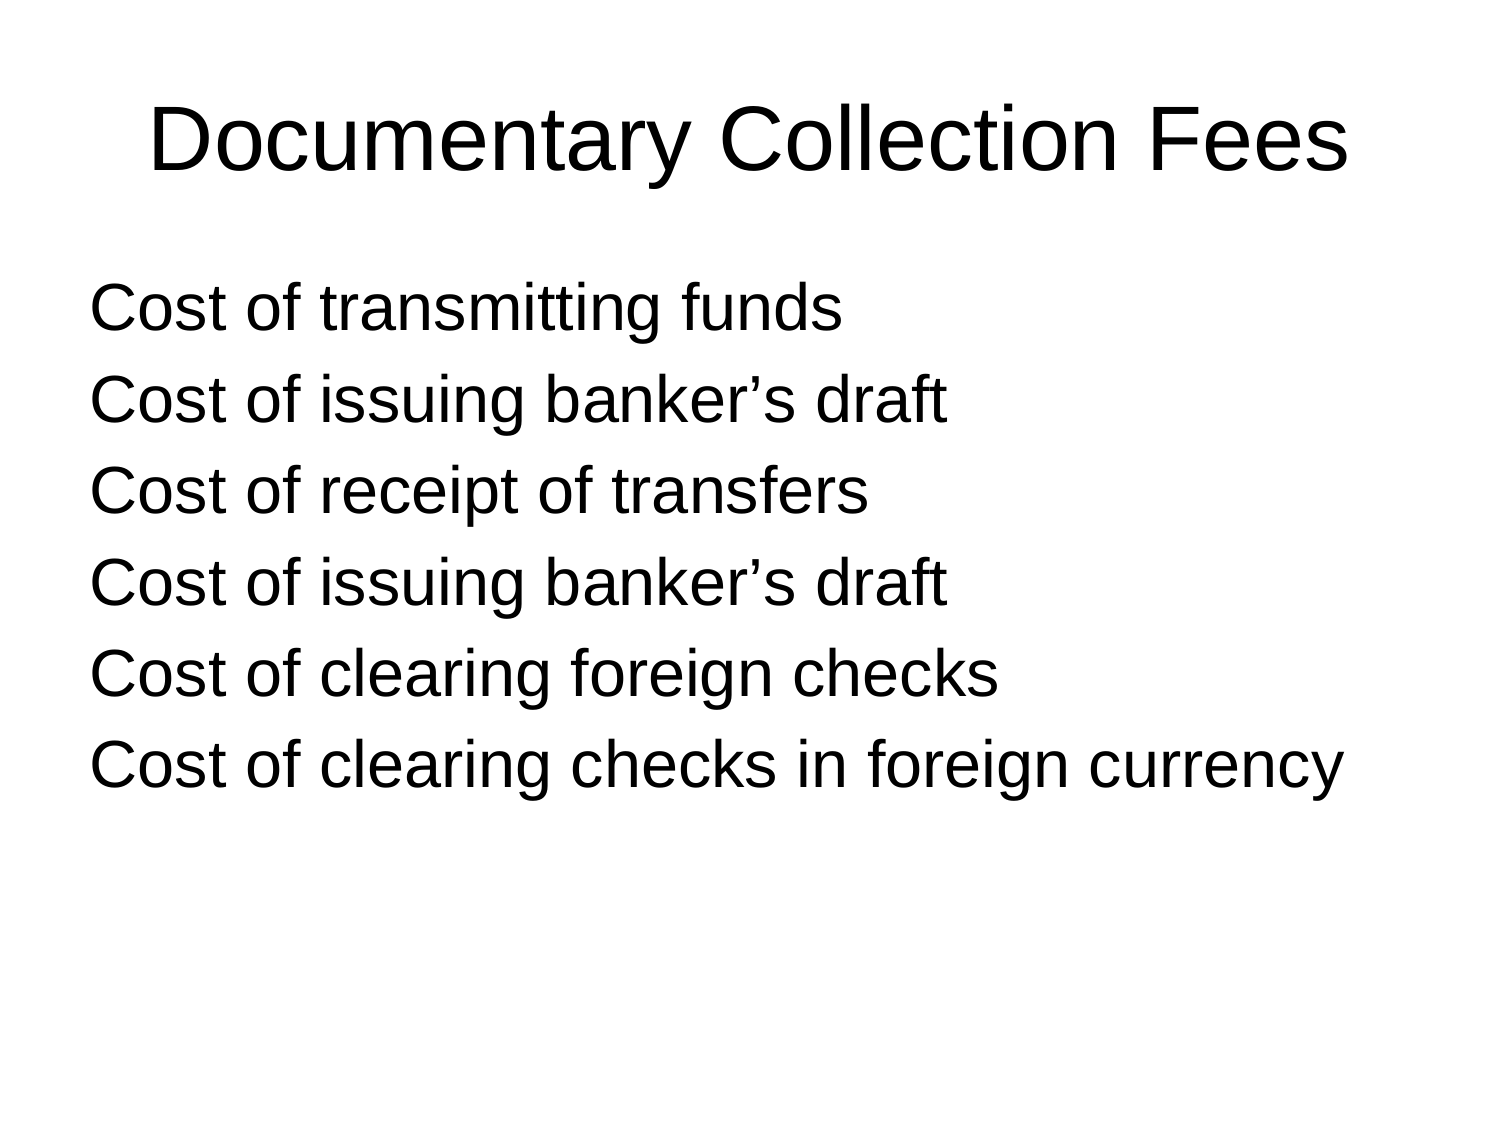

# Documentary Collection Fees
Cost of transmitting funds
Cost of issuing banker’s draft
Cost of receipt of transfers
Cost of issuing banker’s draft
Cost of clearing foreign checks
Cost of clearing checks in foreign currency